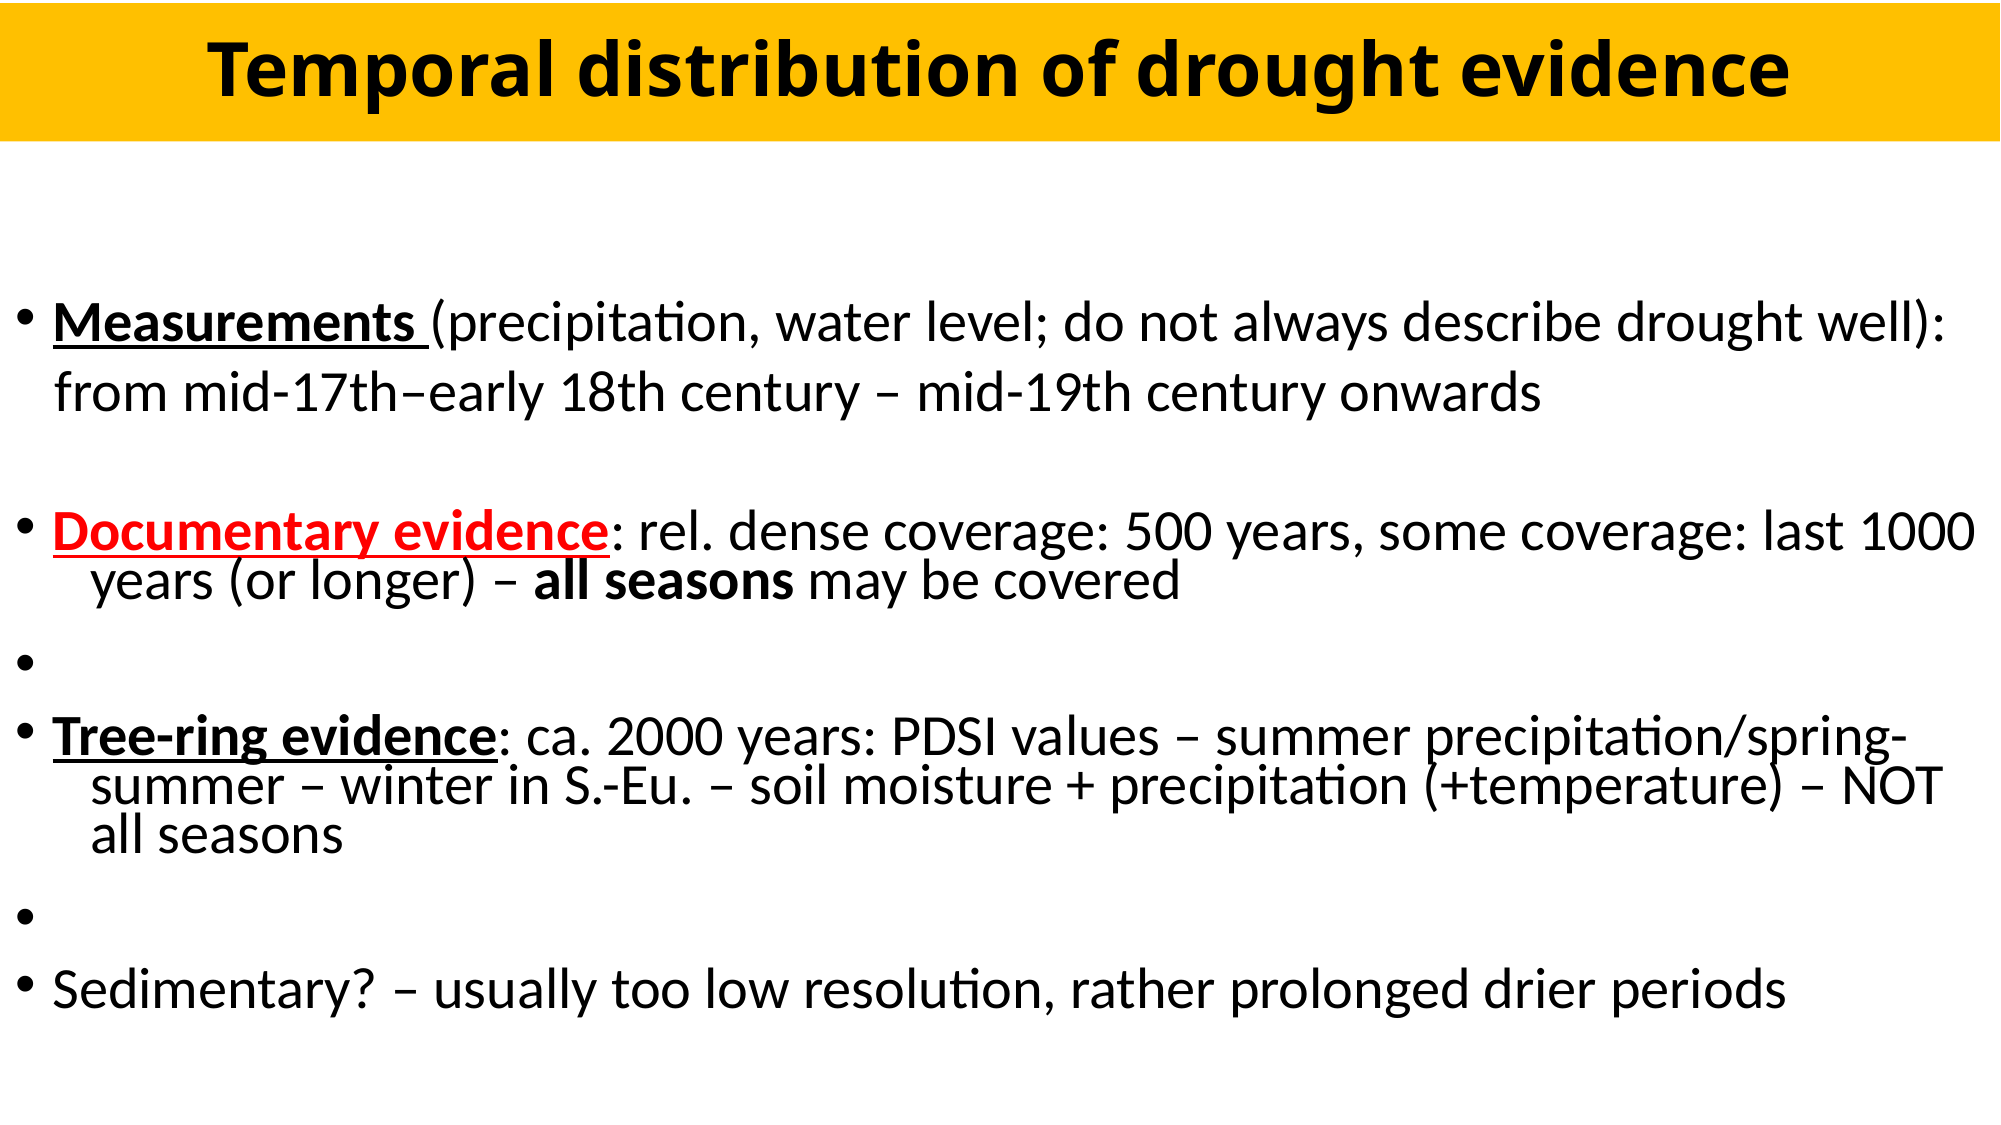

# Temporal distribution of drought evidence
Measurements (precipitation, water level; do not always describe drought well):
 from mid-17th–early 18th century – mid-19th century onwards
Documentary evidence: rel. dense coverage: 500 years, some coverage: last 1000 years (or longer) – all seasons may be covered
Tree-ring evidence: ca. 2000 years: PDSI values – summer precipitation/spring-summer – winter in S.-Eu. – soil moisture + precipitation (+temperature) – NOT all seasons
Sedimentary? – usually too low resolution, rather prolonged drier periods